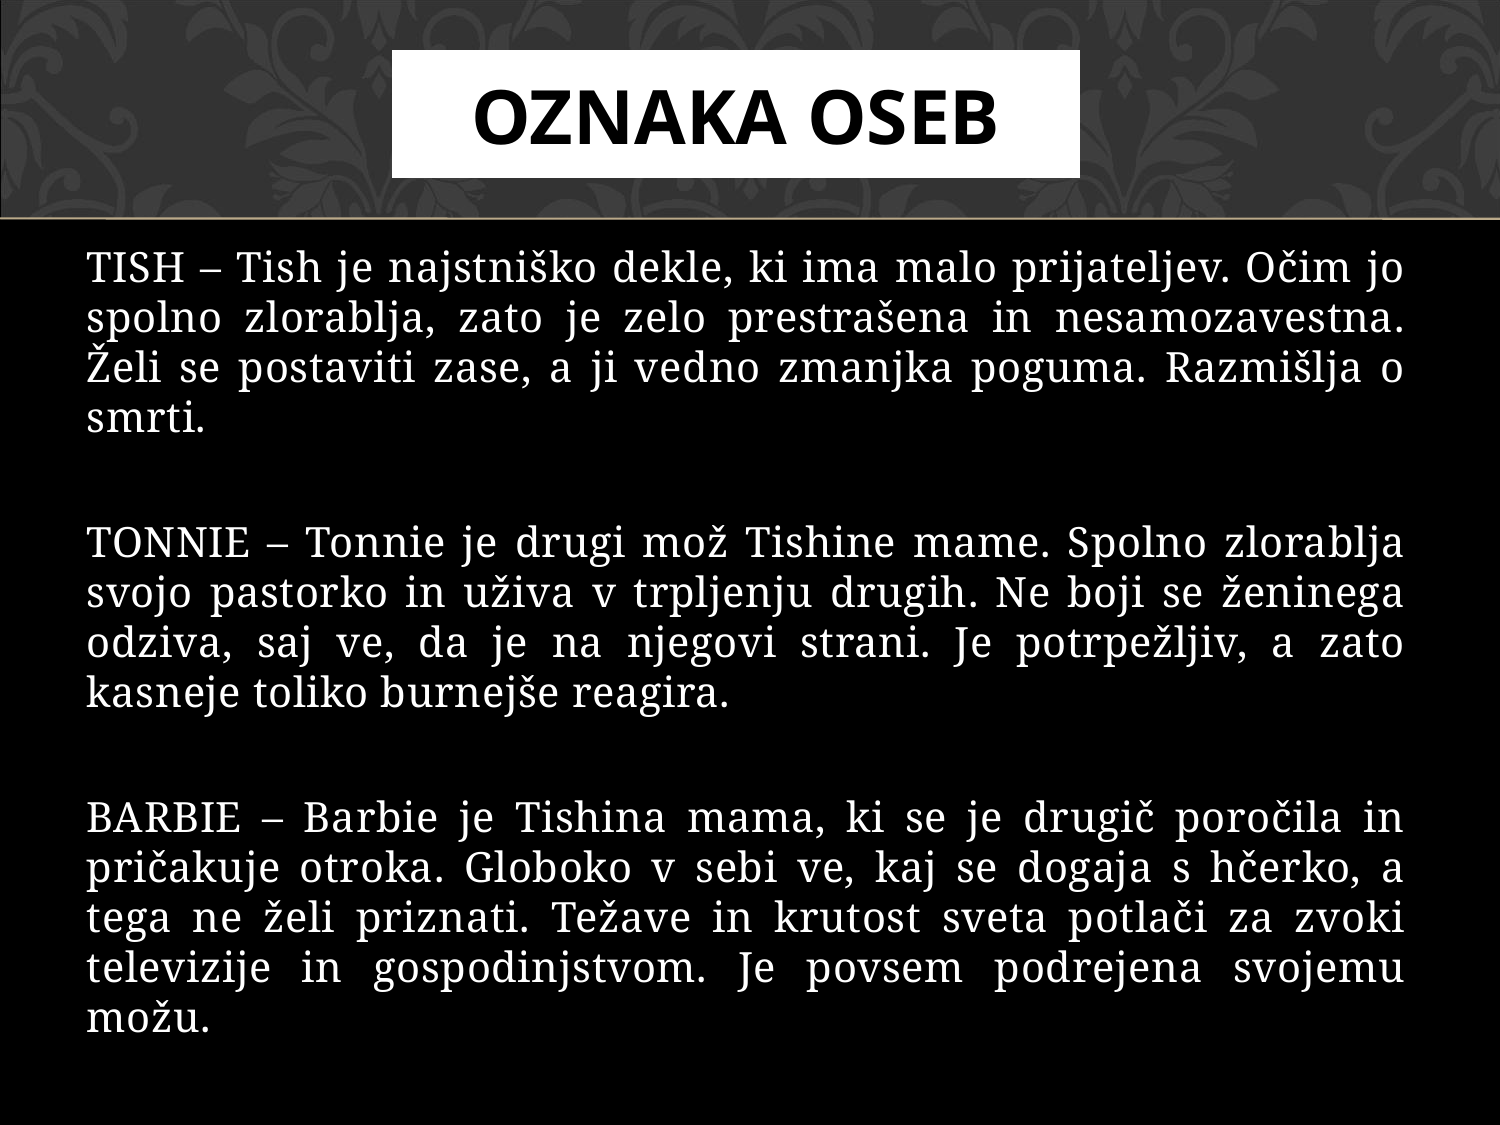

Oznaka oseb
# TISH – Tish je najstniško dekle, ki ima malo prijateljev. Očim jo spolno zlorablja, zato je zelo prestrašena in nesamozavestna. Želi se postaviti zase, a ji vedno zmanjka poguma. Razmišlja o smrti.
TONNIE – Tonnie je drugi mož Tishine mame. Spolno zlorablja svojo pastorko in uživa v trpljenju drugih. Ne boji se ženinega odziva, saj ve, da je na njegovi strani. Je potrpežljiv, a zato kasneje toliko burnejše reagira.
BARBIE – Barbie je Tishina mama, ki se je drugič poročila in pričakuje otroka. Globoko v sebi ve, kaj se dogaja s hčerko, a tega ne želi priznati. Težave in krutost sveta potlači za zvoki televizije in gospodinjstvom. Je povsem podrejena svojemu možu.